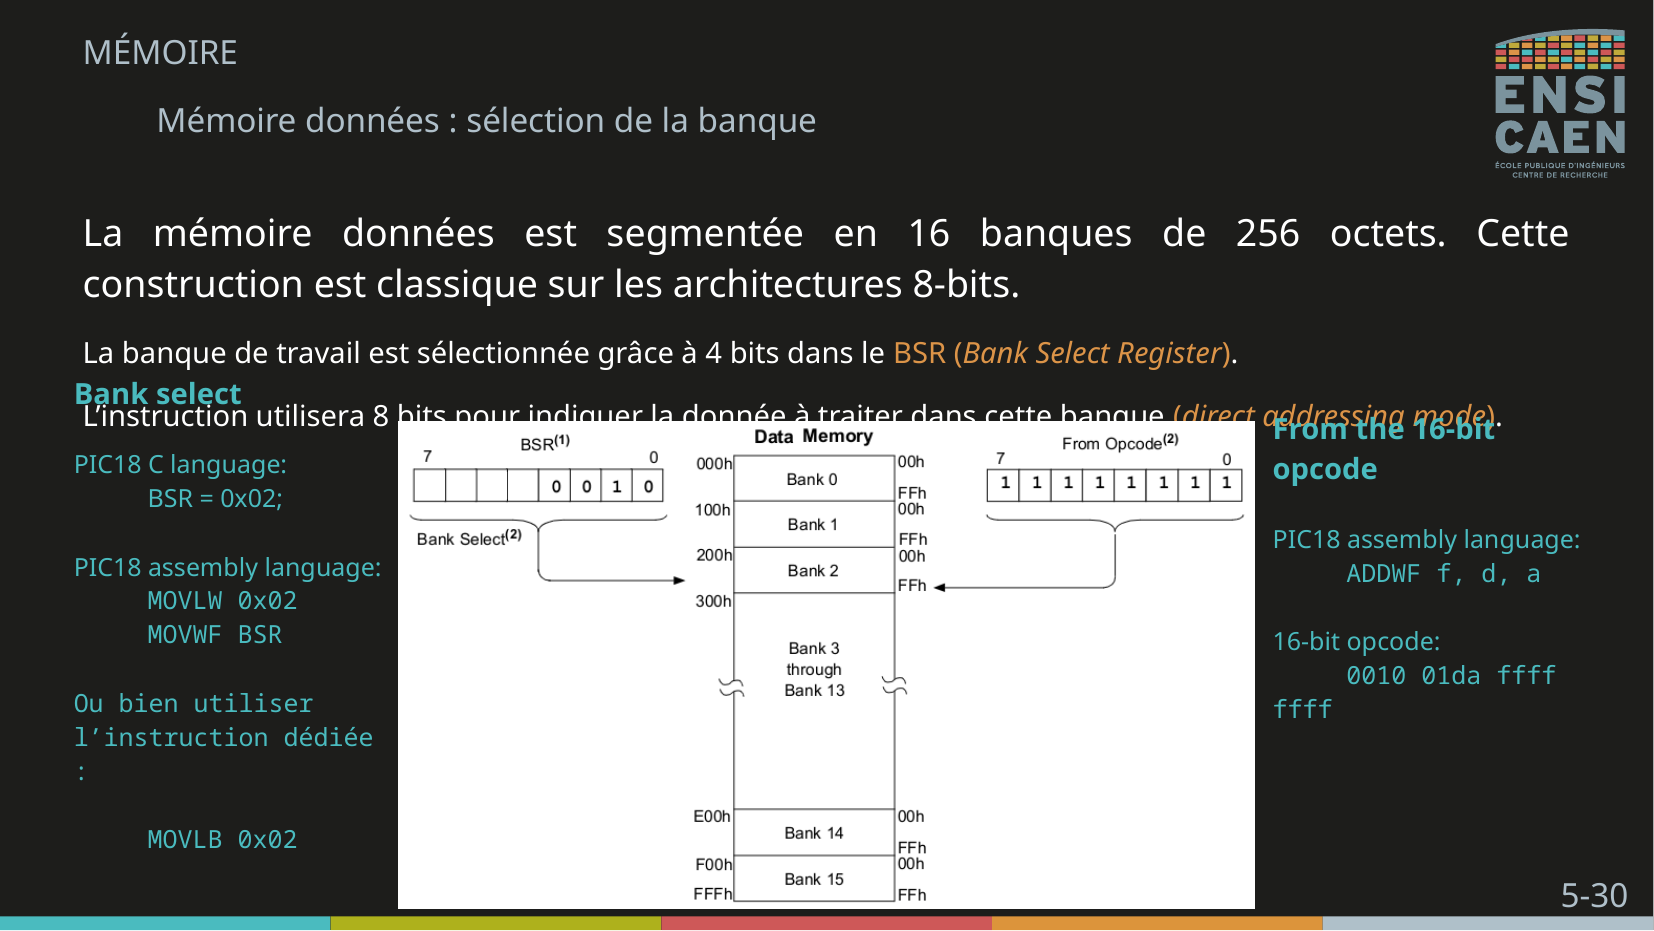

# MÉMOIRE Mémoire données : sélection de la banque
La mémoire données est segmentée en 16 banques de 256 octets. Cette construction est classique sur les architectures 8-bits.
La banque de travail est sélectionnée grâce à 4 bits dans le BSR (Bank Select Register).
L’instruction utilisera 8 bits pour indiquer la donnée à traiter dans cette banque (direct addressing mode).
Bank select
PIC18 C language:
	BSR = 0x02;
PIC18 assembly language:
	MOVLW 0x02
	MOVWF BSR
Ou bien utiliser l’instruction dédiée :
	MOVLB 0x02
From the 16-bit opcode
PIC18 assembly language:
	ADDWF f, d, a
16-bit opcode:
	0010 01da ffff ffff